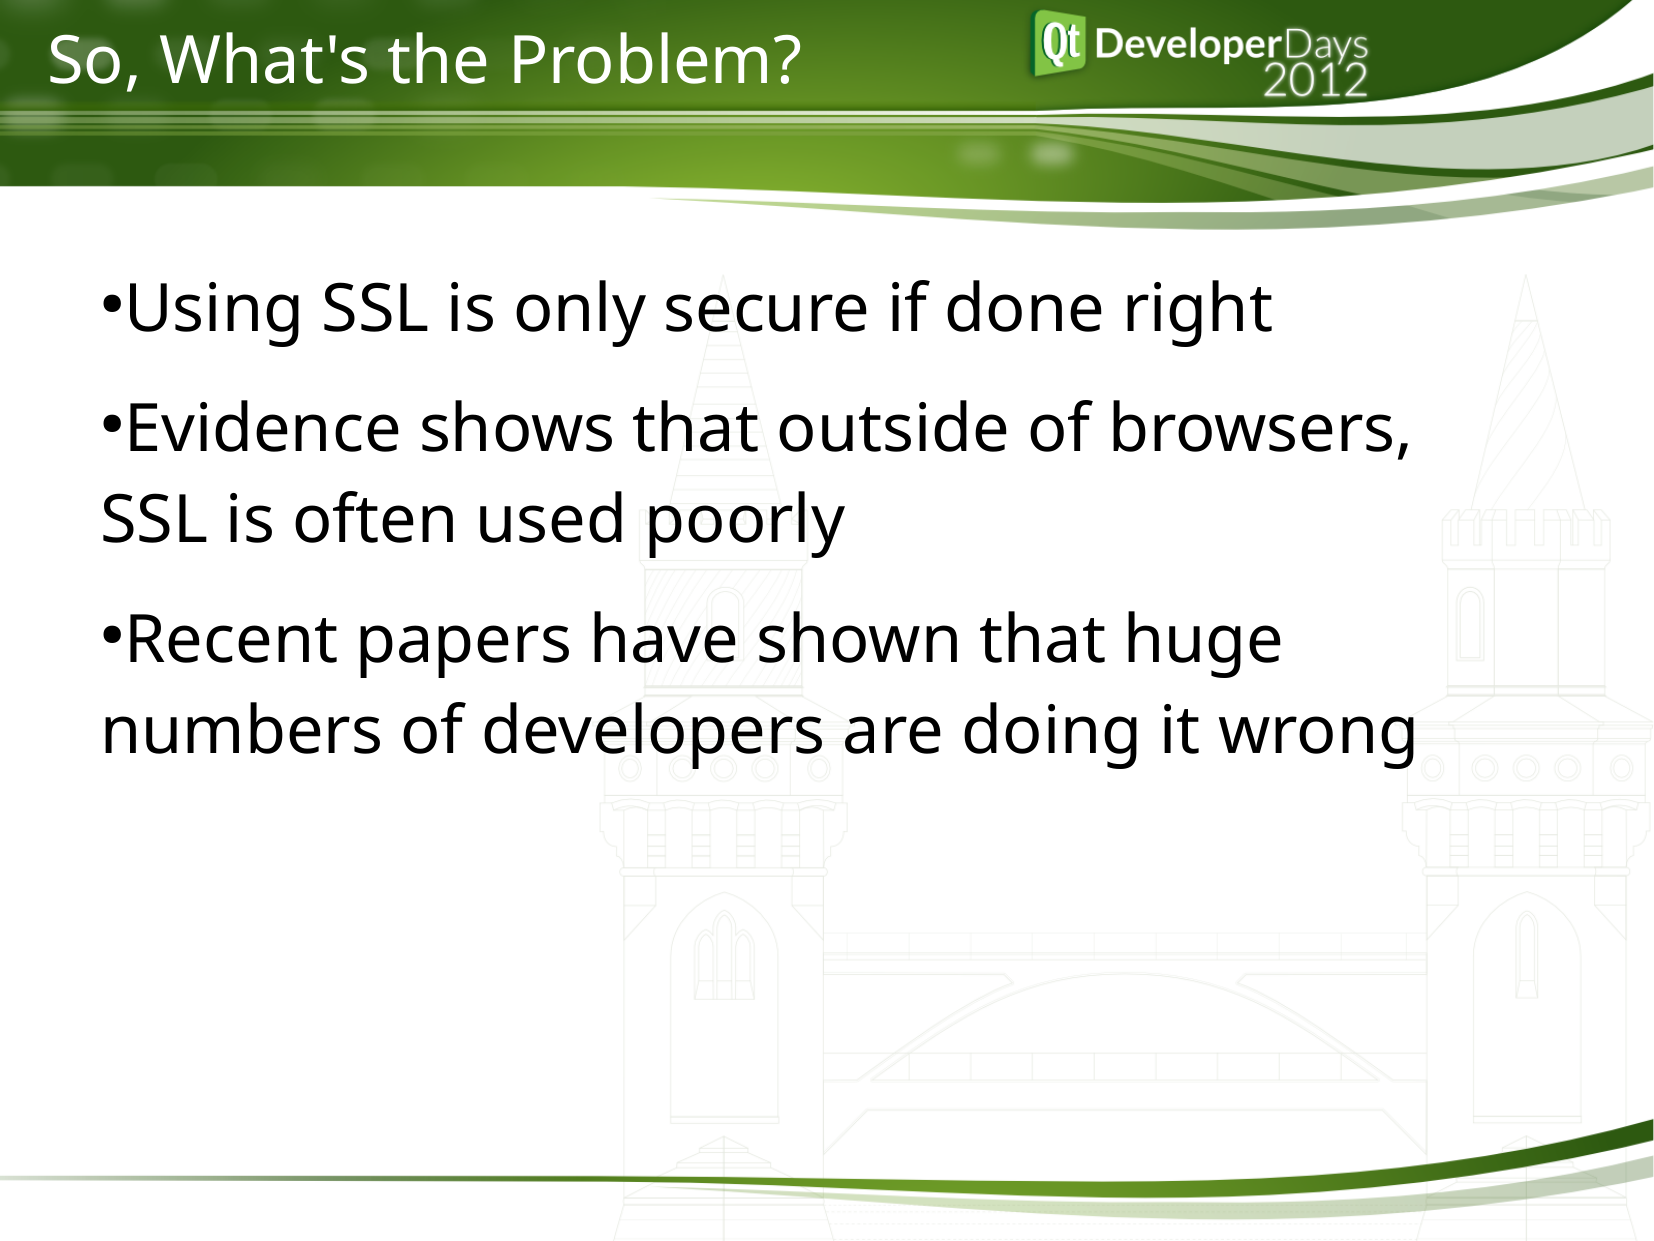

# So, What's the Problem?
Using SSL is only secure if done right
Evidence shows that outside of browsers, SSL is often used poorly
Recent papers have shown that huge numbers of developers are doing it wrong